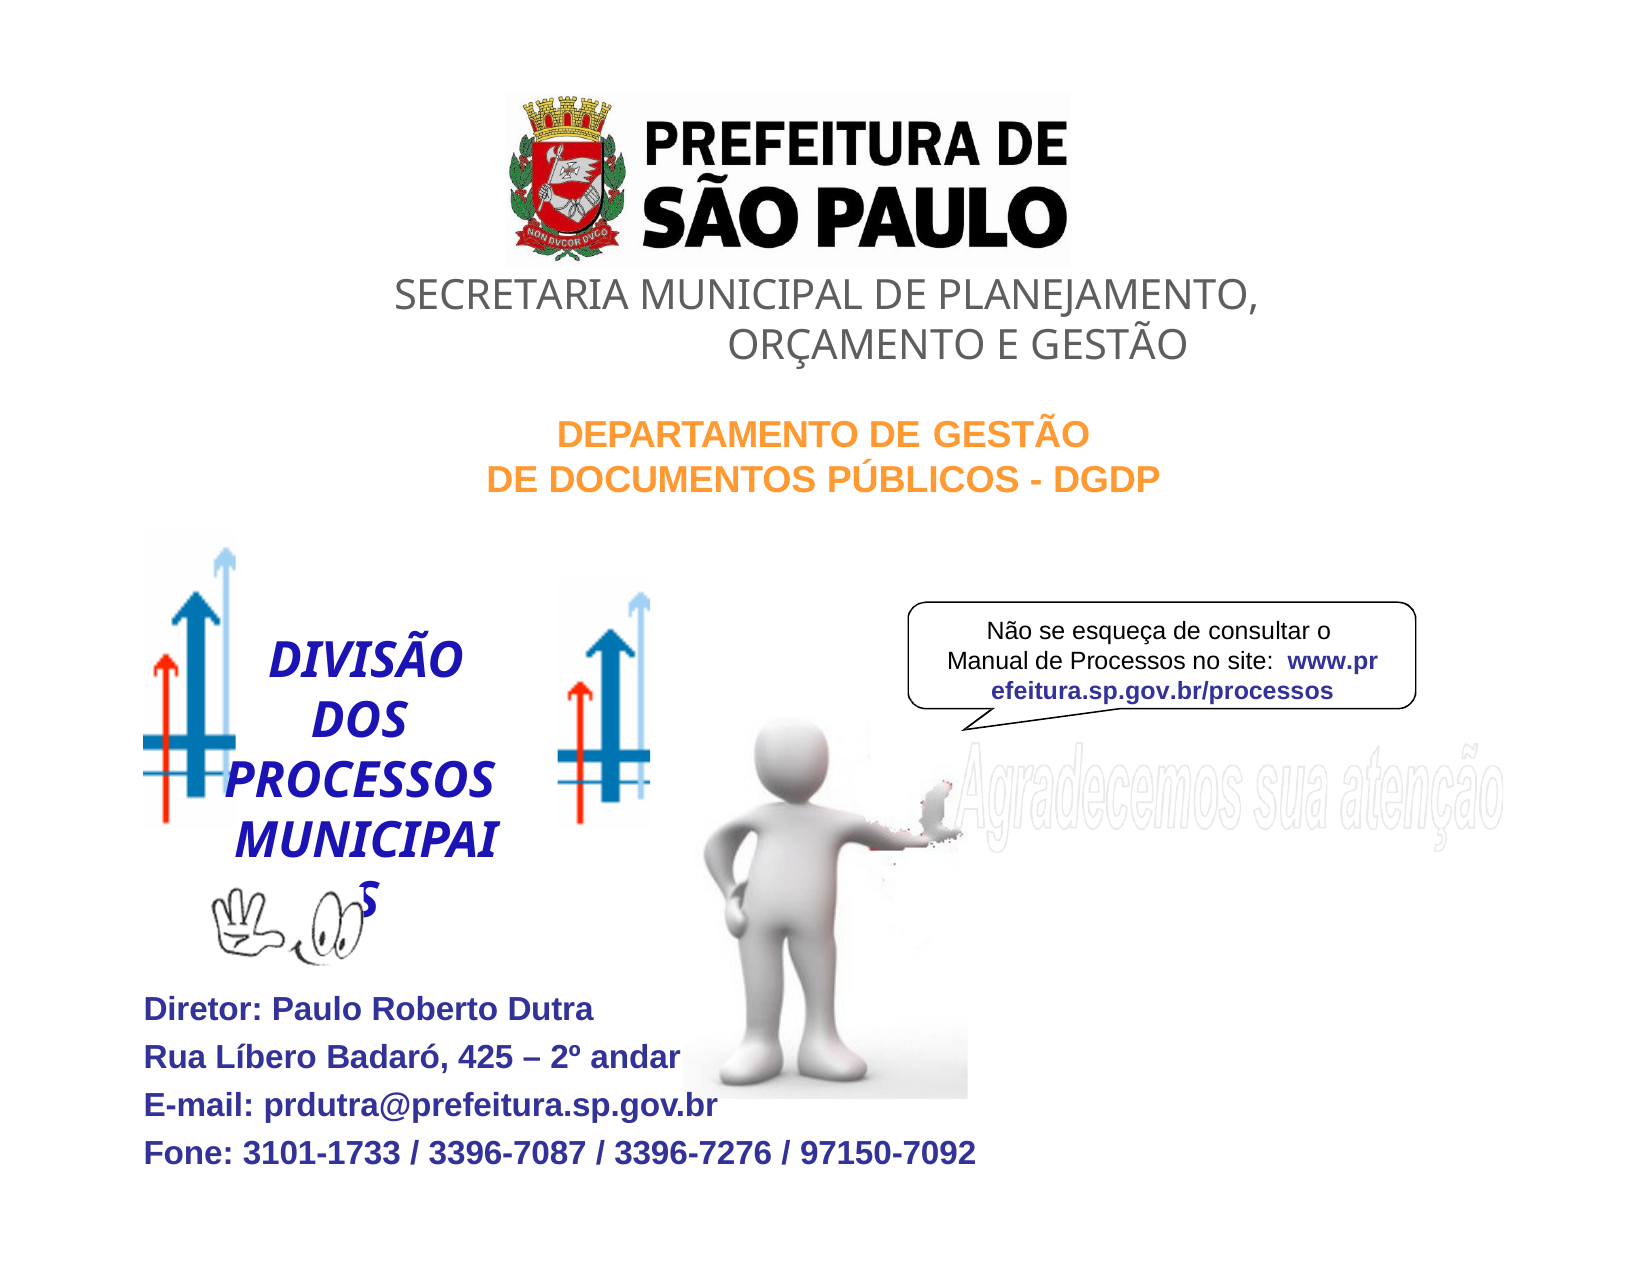

# SECRETARIA MUNICIPAL DE PLANEJAMENTO, ORÇAMENTO E GESTÃO
DEPARTAMENTO DE GESTÃO
DE DOCUMENTOS PÚBLICOS - DGDP
Não se esqueça de consultar o Manual de Processos no site: www.prefeitura.sp.gov.br/processos
DIVISÃO DOS PROCESSOS MUNICIPAIS
Diretor: Paulo Roberto Dutra
Rua Líbero Badaró, 425 – 2º andar
E-mail: prdutra@prefeitura.sp.gov.br
Fone: 3101-1733 / 3396-7087 / 3396-7276 / 97150-7092